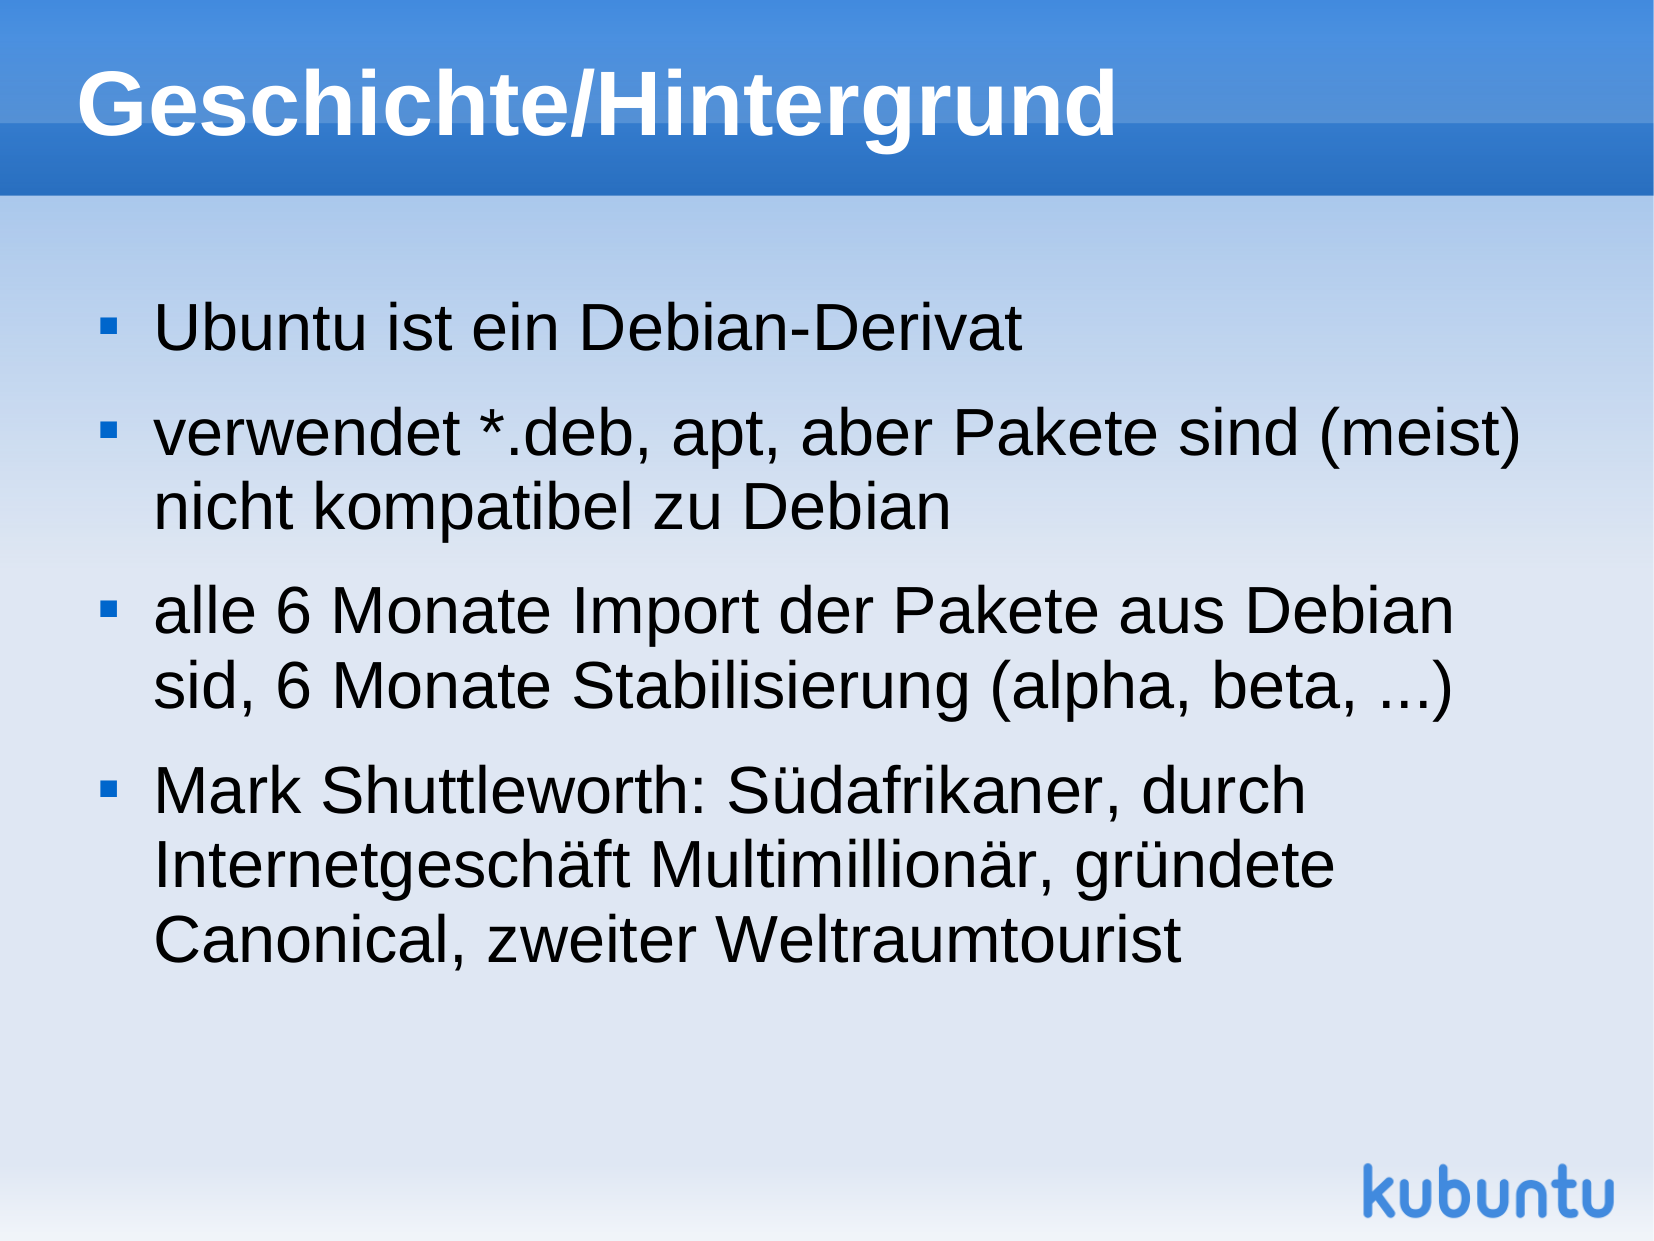

# Geschichte/Hintergrund
Ubuntu ist ein Debian-Derivat
verwendet *.deb, apt, aber Pakete sind (meist) nicht kompatibel zu Debian
alle 6 Monate Import der Pakete aus Debian sid, 6 Monate Stabilisierung (alpha, beta, ...)
Mark Shuttleworth: Südafrikaner, durch Internetgeschäft Multimillionär, gründete Canonical, zweiter Weltraumtourist